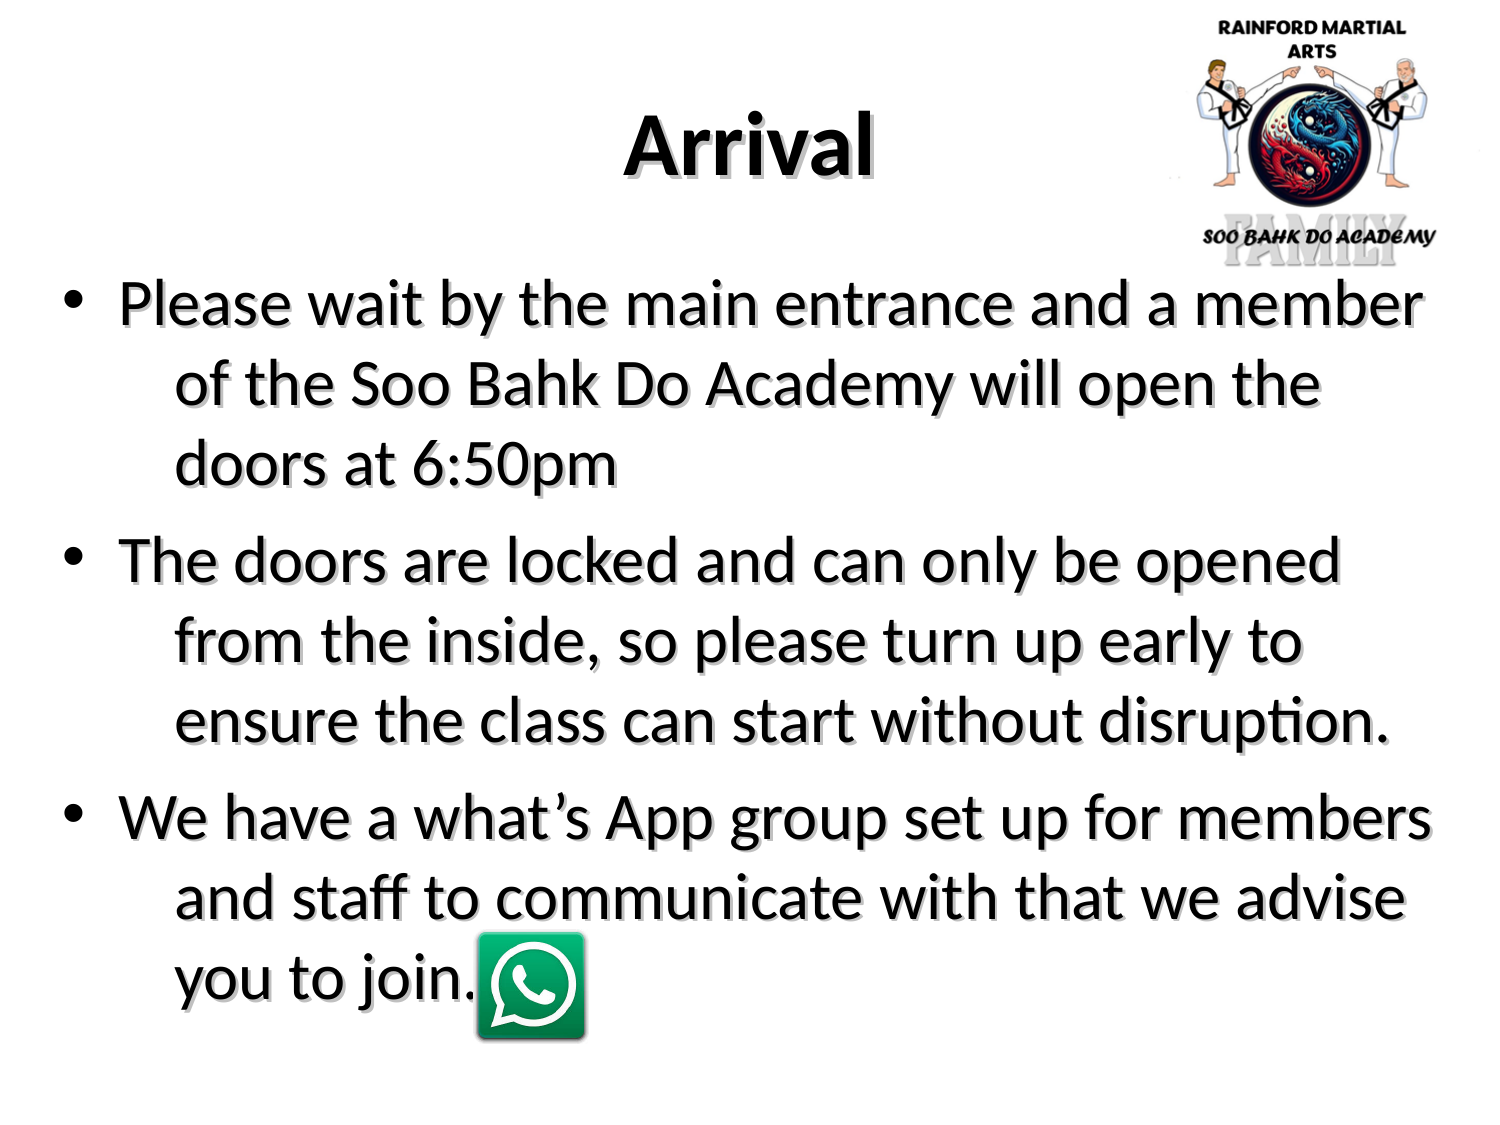

# Arrival
Please wait by the main entrance and a member of the Soo Bahk Do Academy will open the doors at 6:50pm
The doors are locked and can only be opened from the inside, so please turn up early to ensure the class can start without disruption.
We have a what’s App group set up for members and staff to communicate with that we advise you to join.